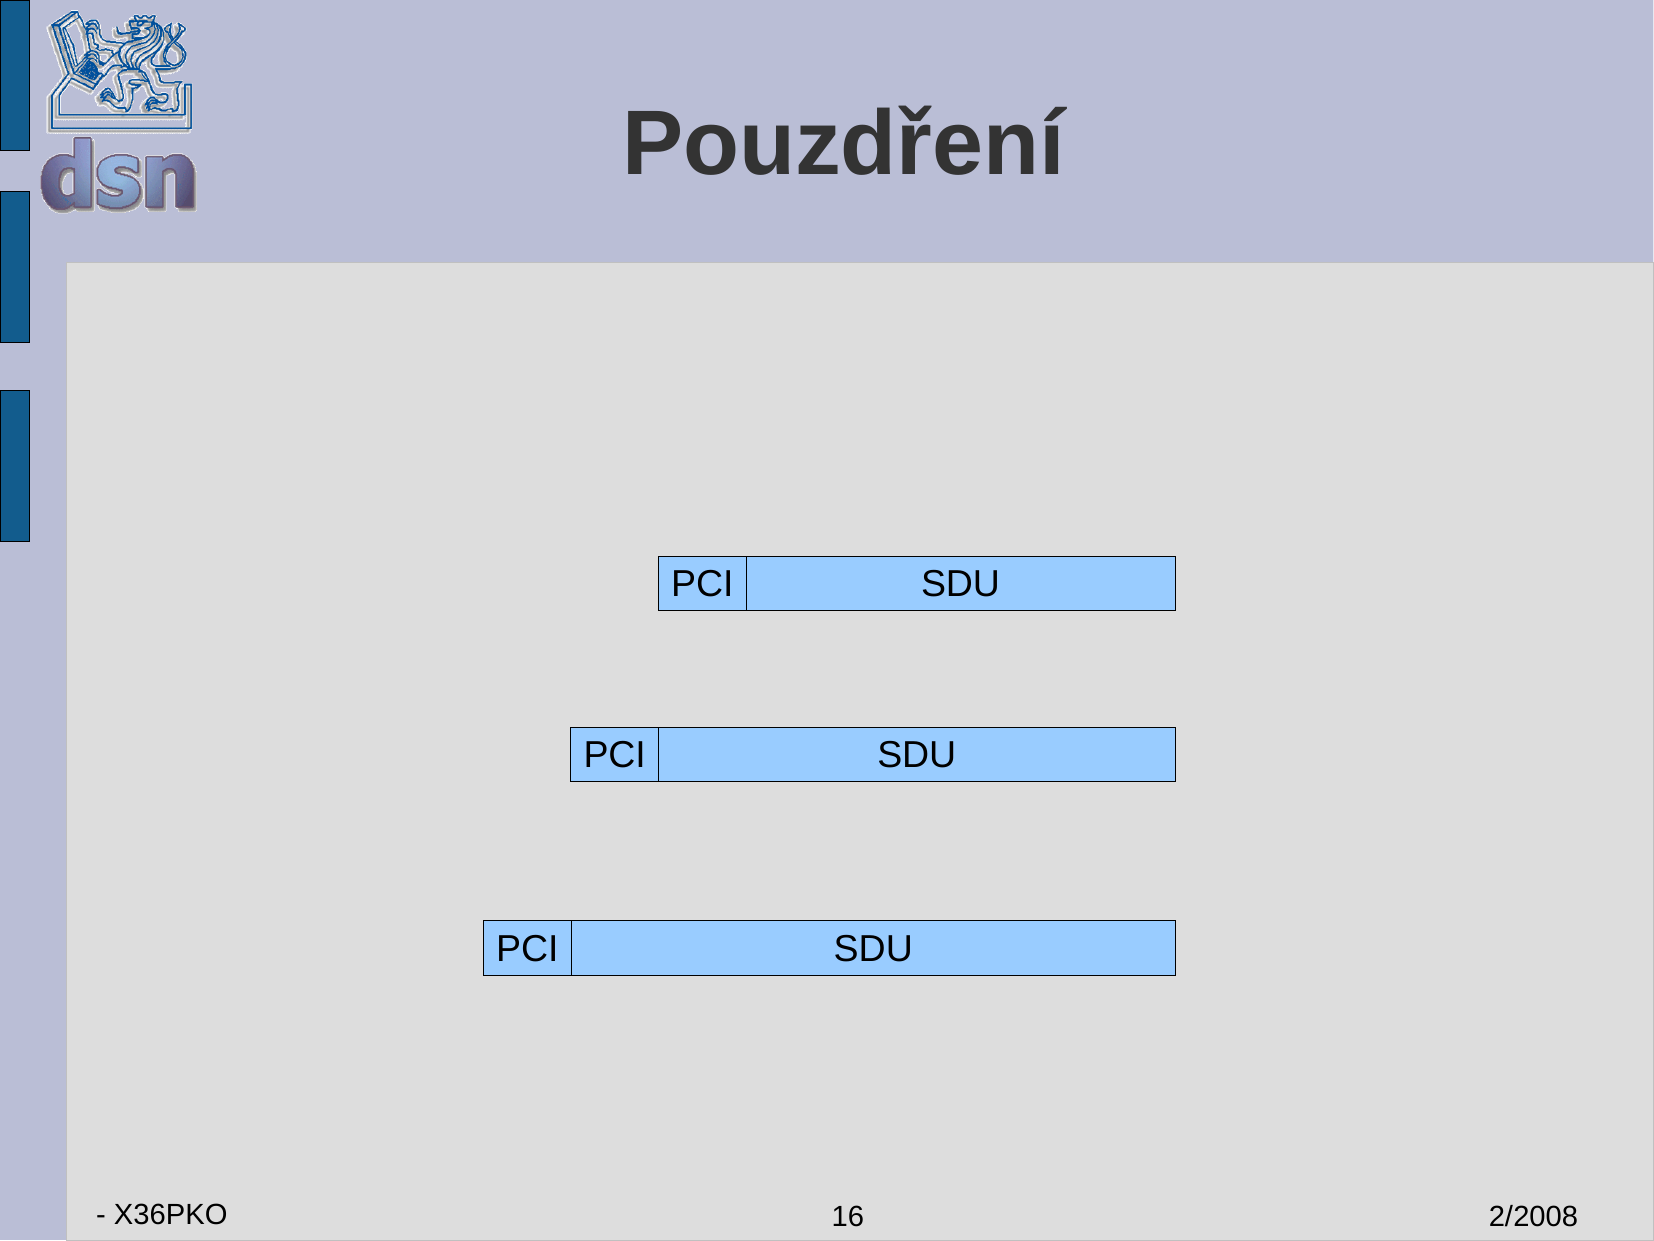

# Pouzdření
SDU
PCI
SDU
PCI
PCI
SDU